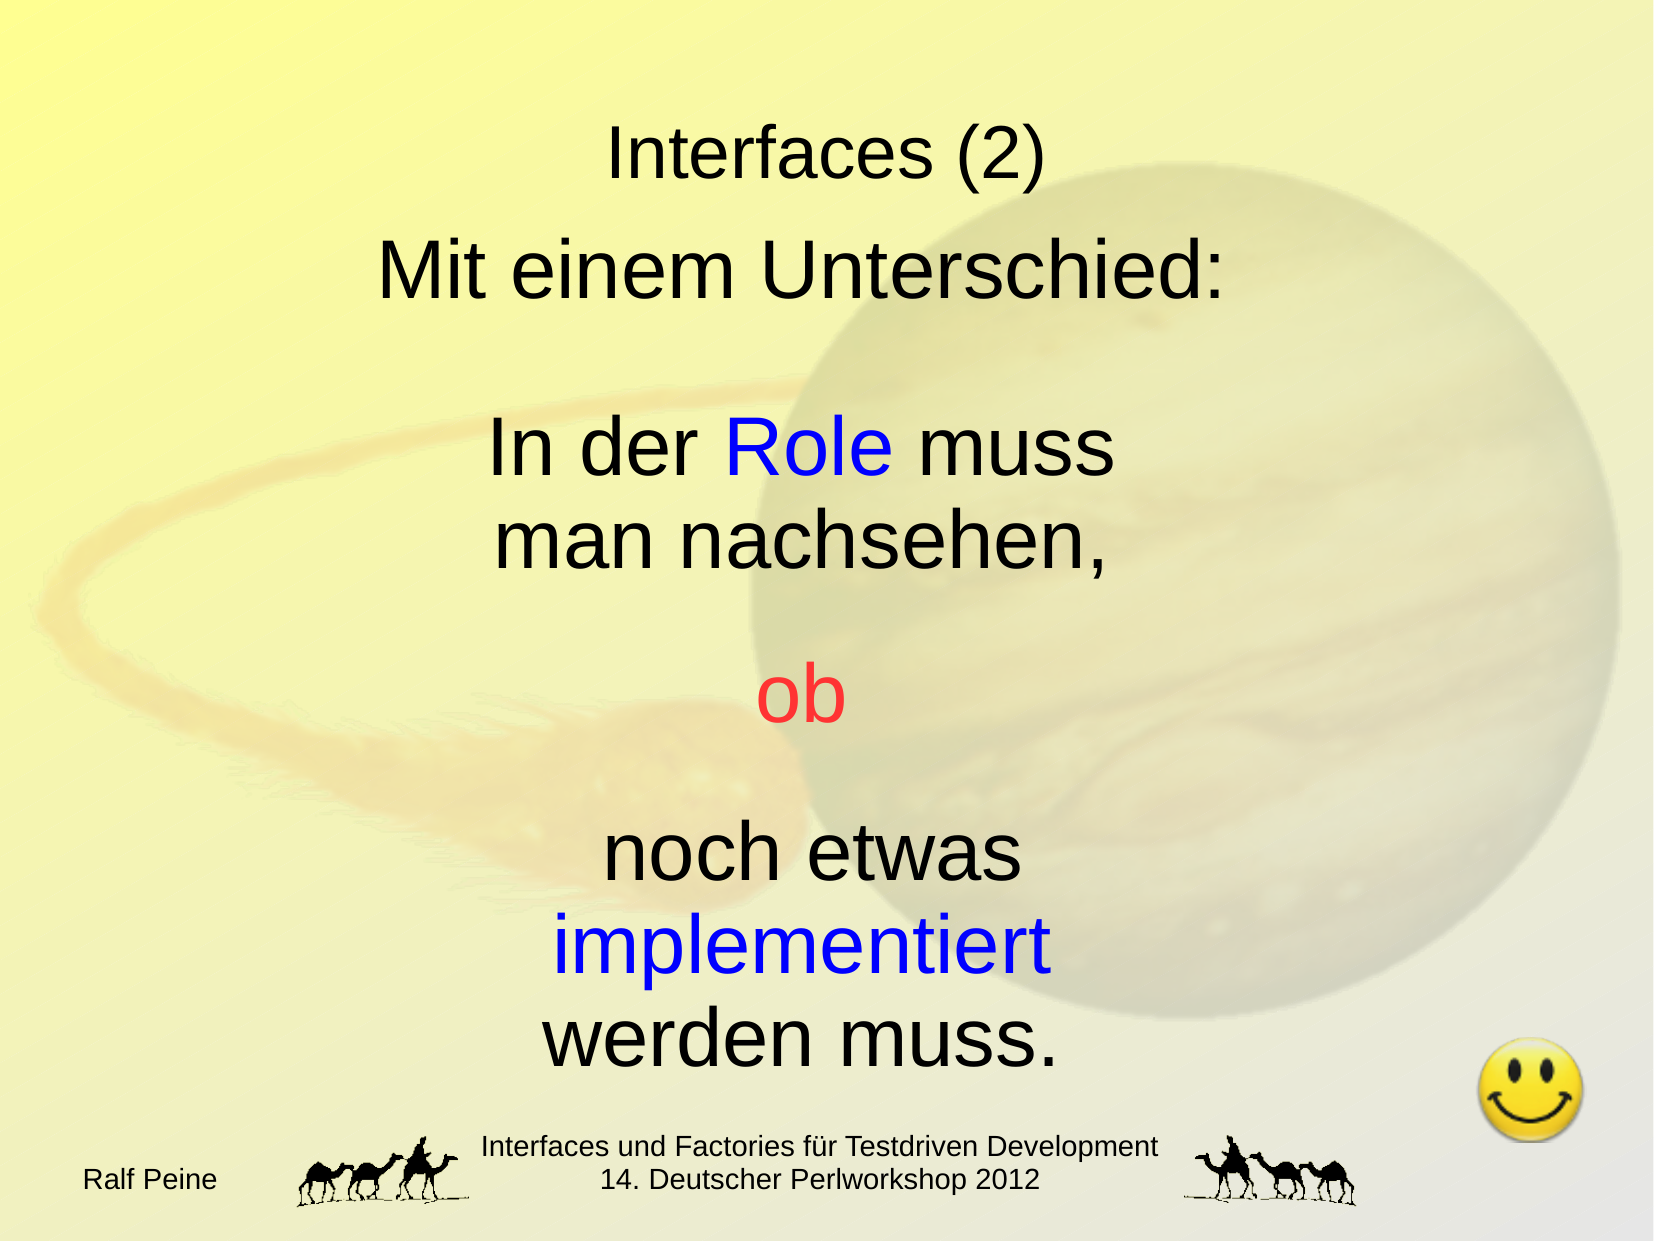

# Interfaces (2)
Mit einem Unterschied:
In der Role muss
man nachsehen,
ob
 noch etwas
 implementiert
werden muss.